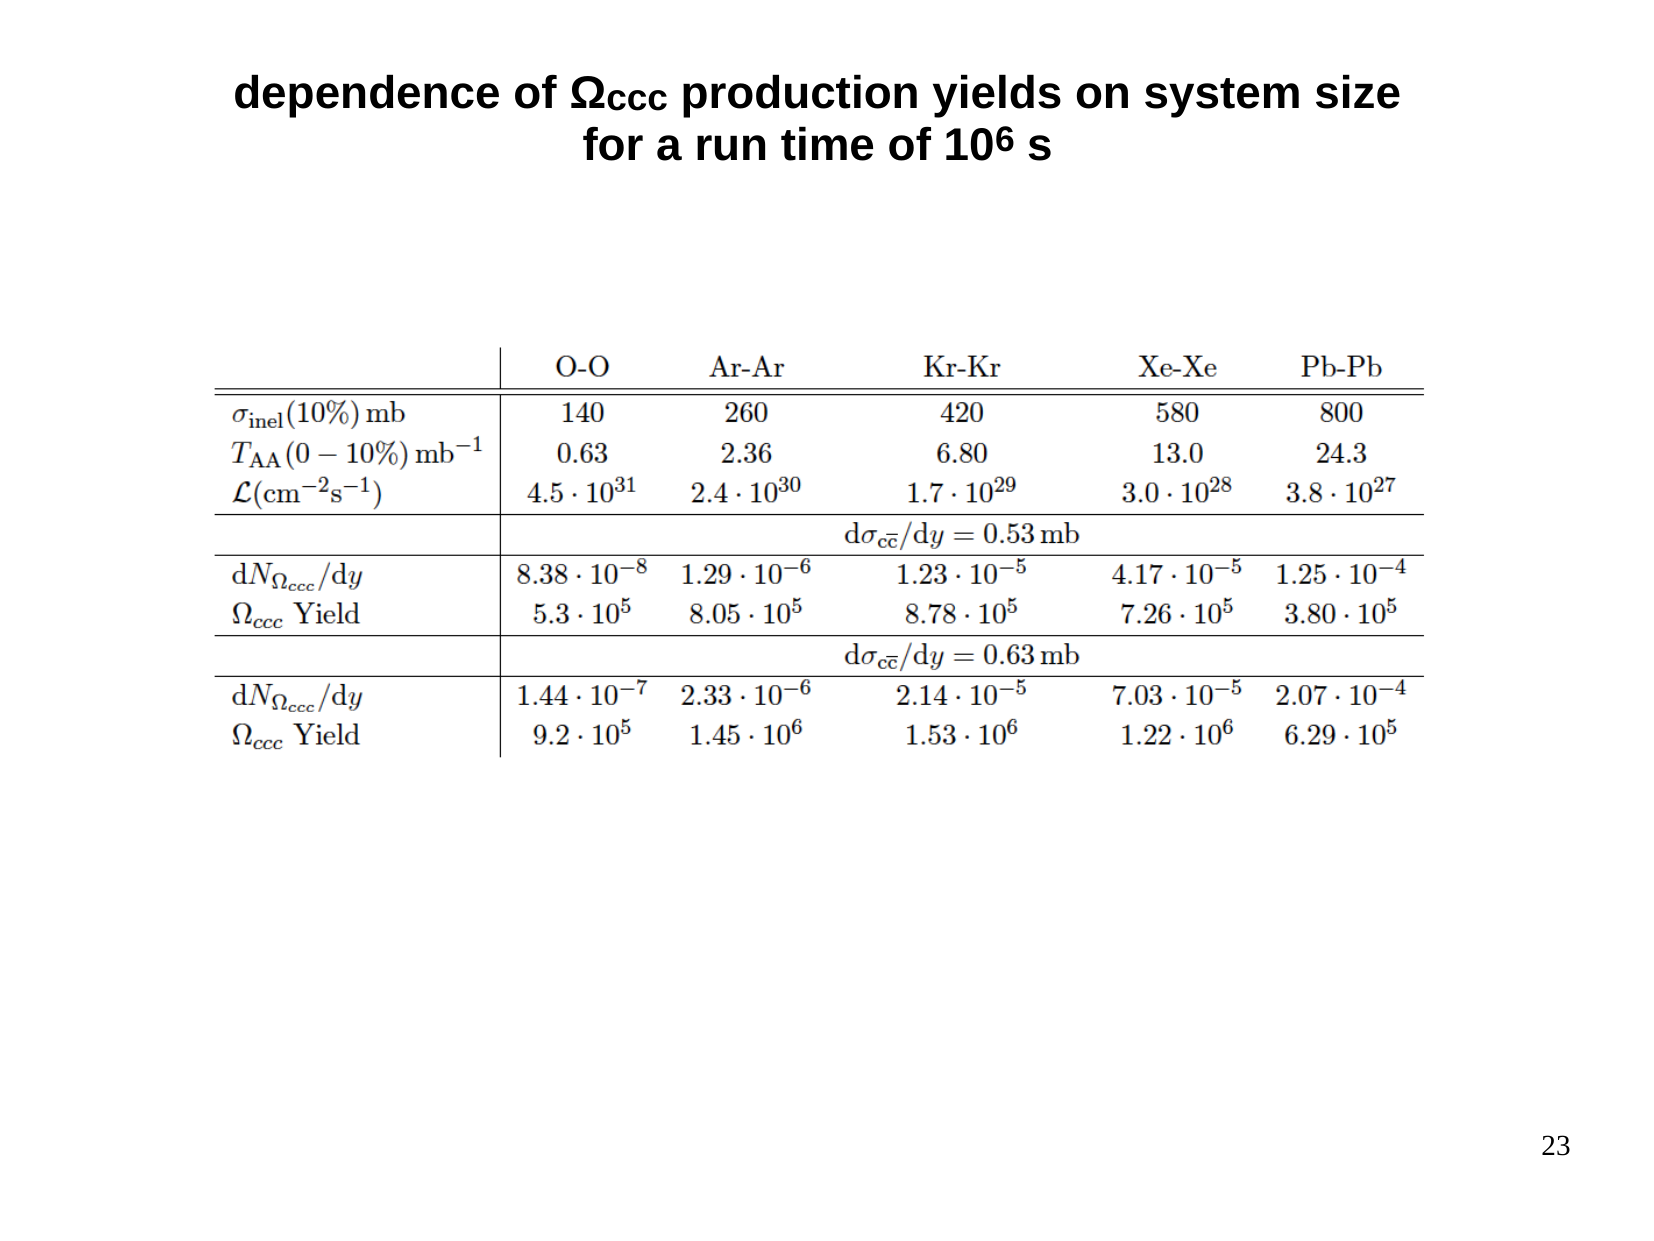

dependence of Ωccc production yields on system size
for a run time of 106 s
23